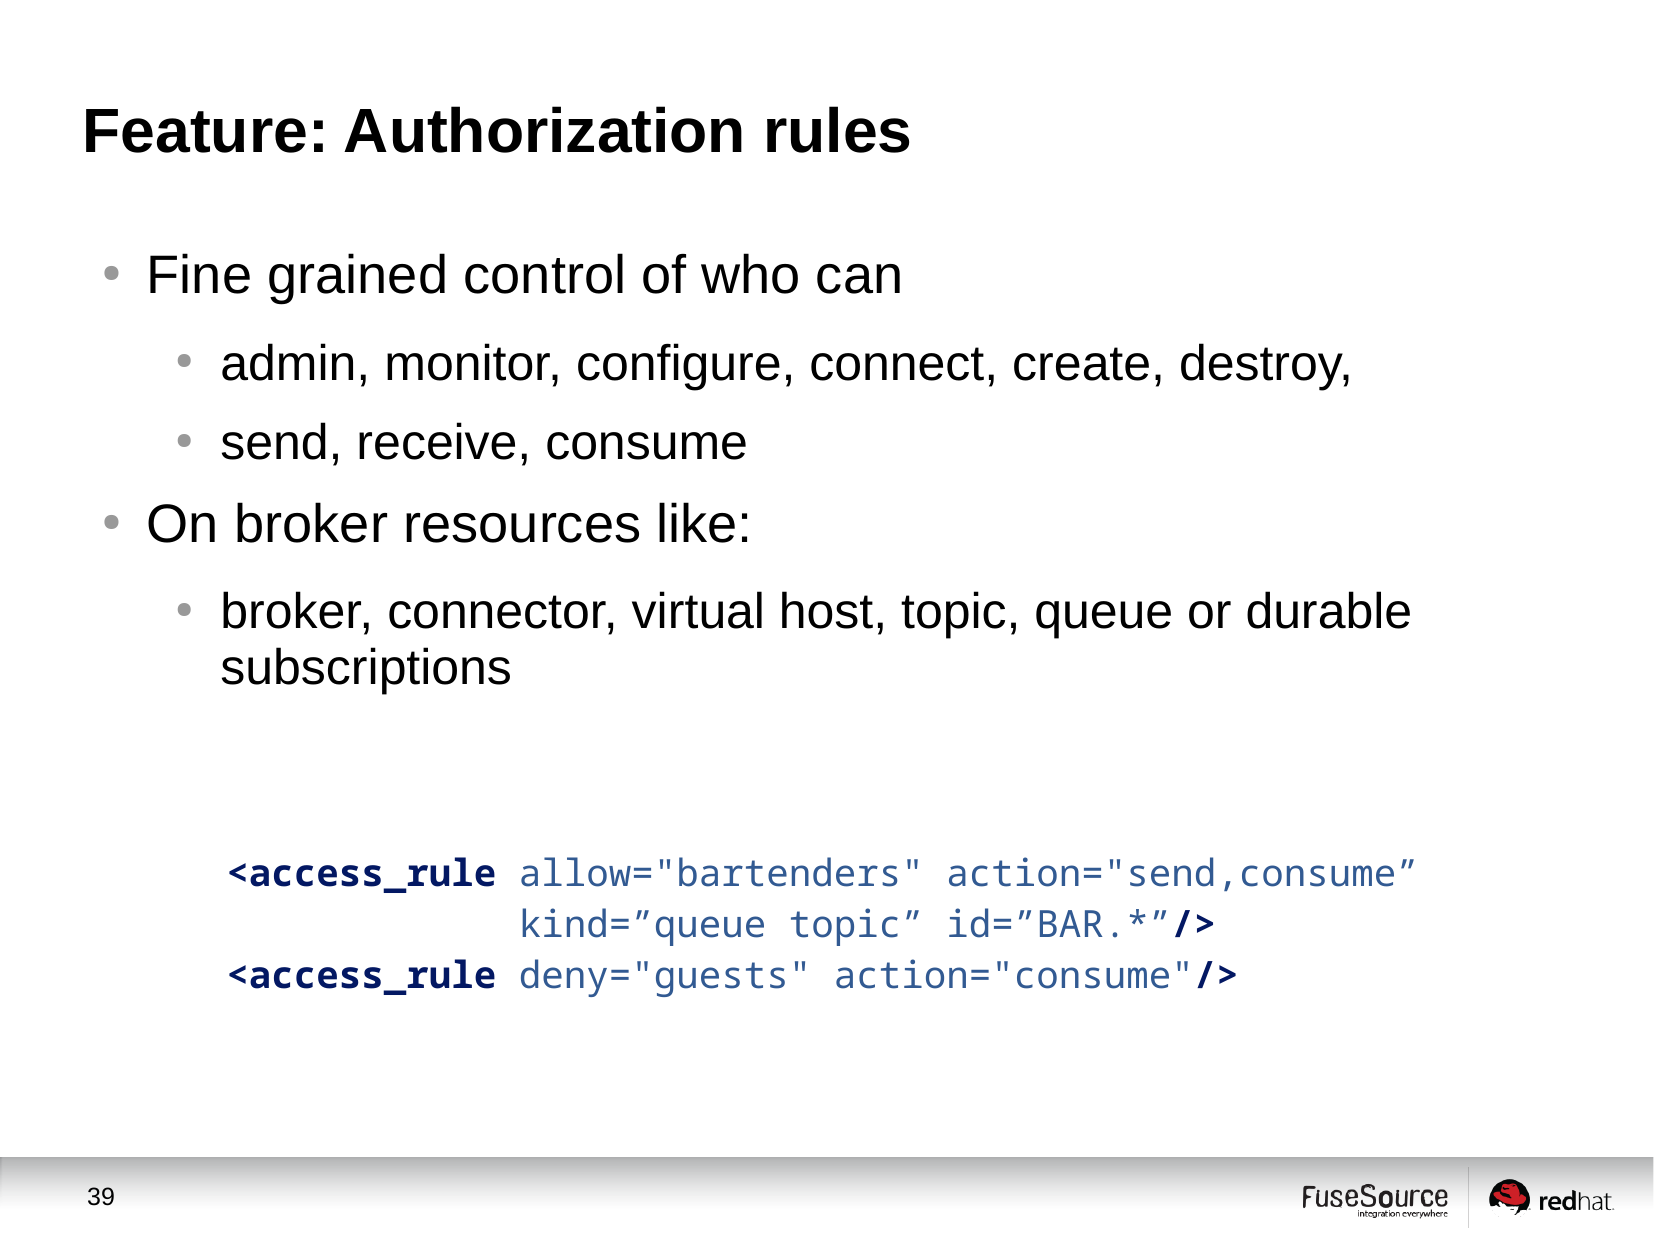

# Feature: Authorization rules
Fine grained control of who can
admin, monitor, configure, connect, create, destroy,
send, receive, consume
On broker resources like:
broker, connector, virtual host, topic, queue or durable subscriptions
<access_rule allow="bartenders" action="send,consume”
 kind=”queue topic” id=”BAR.*”/>
<access_rule deny="guests" action="consume"/>